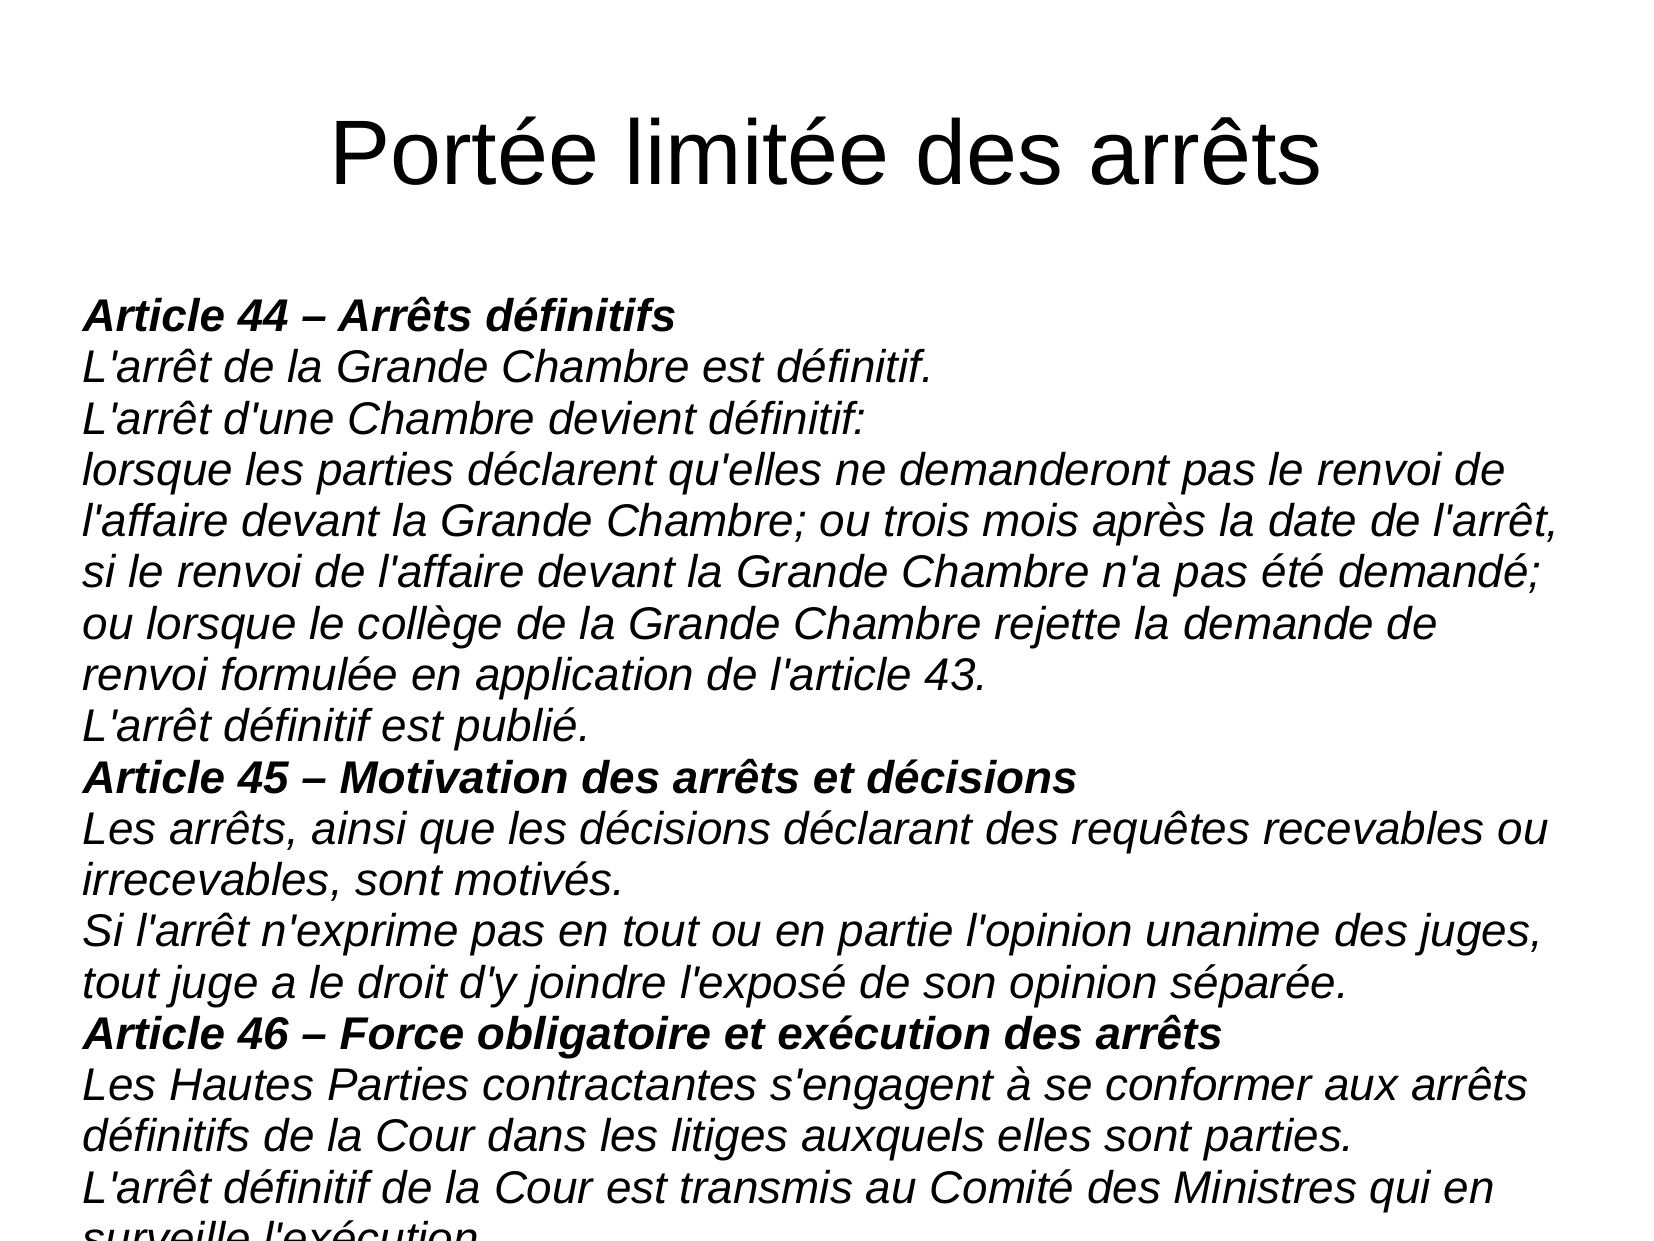

# Portée limitée des arrêts
Article 44 – Arrêts définitifs
L'arrêt de la Grande Chambre est définitif.
L'arrêt d'une Chambre devient définitif:
lorsque les parties déclarent qu'elles ne demanderont pas le renvoi de l'affaire devant la Grande Chambre; ou trois mois après la date de l'arrêt, si le renvoi de l'affaire devant la Grande Chambre n'a pas été demandé; ou lorsque le collège de la Grande Chambre rejette la demande de renvoi formulée en application de l'article 43.
L'arrêt définitif est publié.
Article 45 – Motivation des arrêts et décisions
Les arrêts, ainsi que les décisions déclarant des requêtes recevables ou irrecevables, sont motivés.
Si l'arrêt n'exprime pas en tout ou en partie l'opinion unanime des juges, tout juge a le droit d'y joindre l'exposé de son opinion séparée.
Article 46 – Force obligatoire et exécution des arrêts
Les Hautes Parties contractantes s'engagent à se conformer aux arrêts définitifs de la Cour dans les litiges auxquels elles sont parties.
L'arrêt définitif de la Cour est transmis au Comité des Ministres qui en surveille l'exécution.